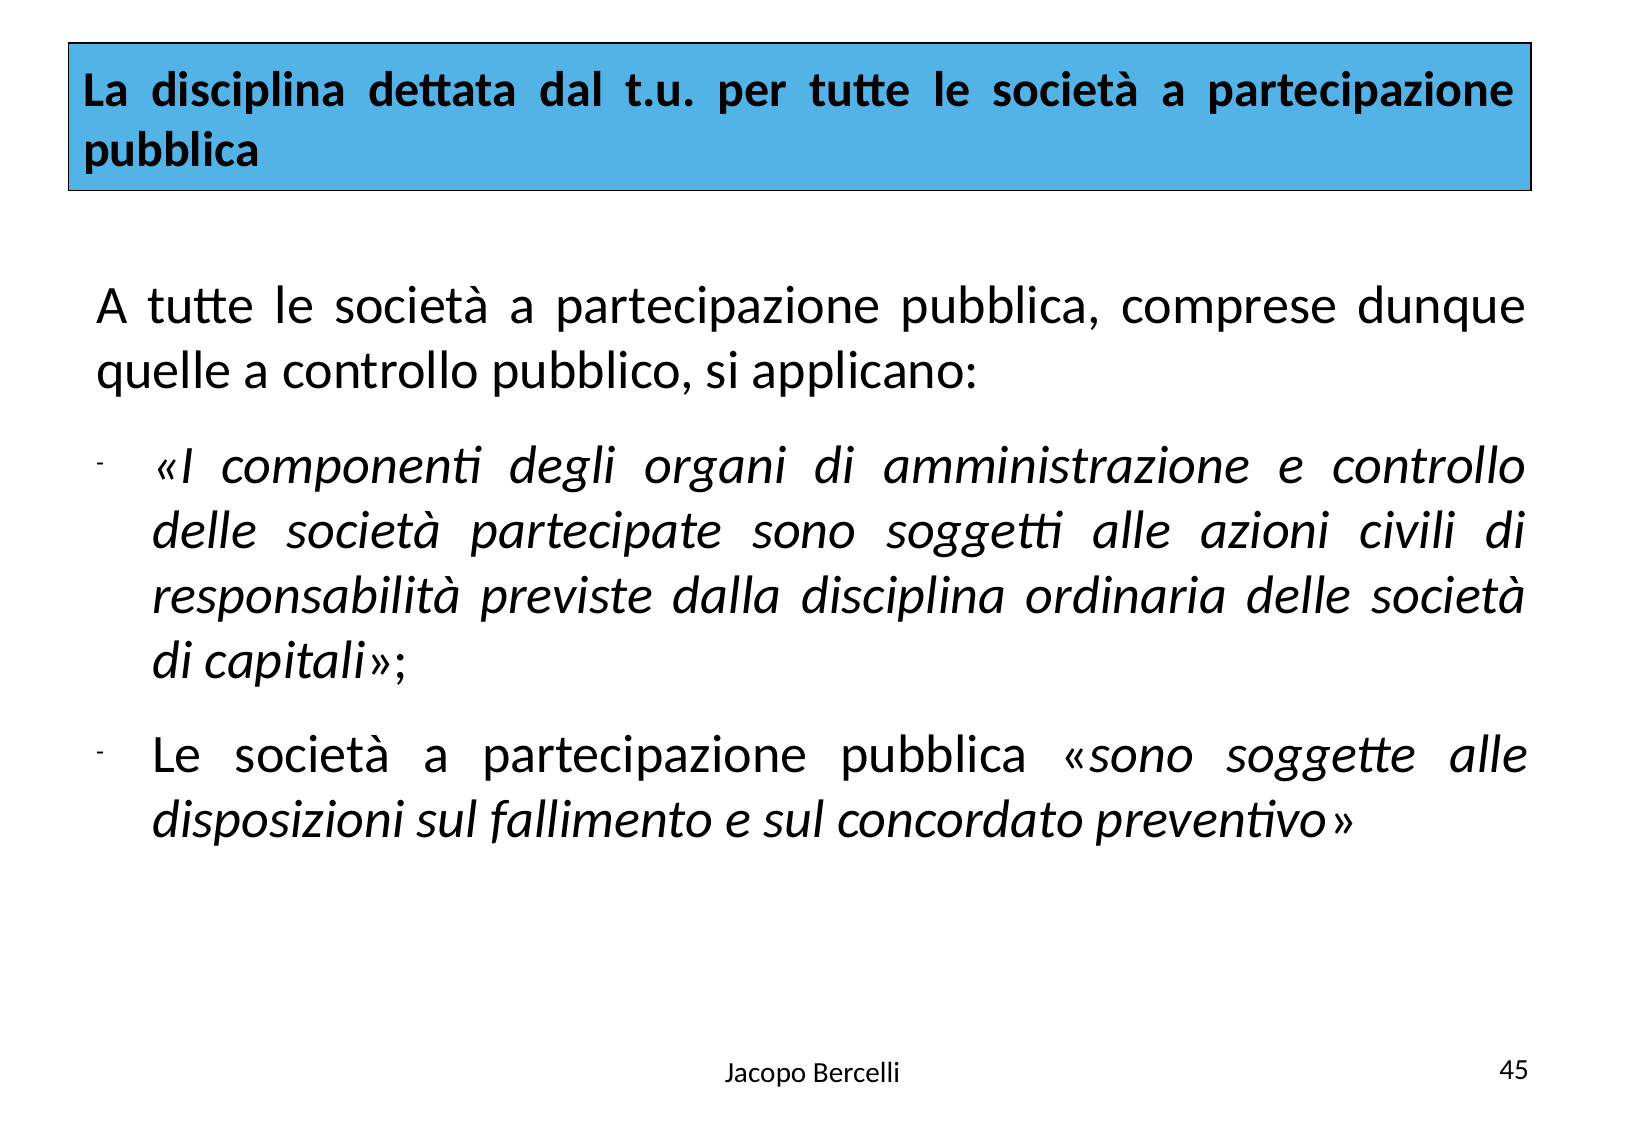

# La disciplina dettata dal t.u. per tutte le società a partecipazione pubblica
A tutte le società a partecipazione pubblica, comprese dunque quelle a controllo pubblico, si applicano:
«I componenti degli organi di amministrazione e controllo delle società partecipate sono soggetti alle azioni civili di responsabilità previste dalla disciplina ordinaria delle società di capitali»;
Le società a partecipazione pubblica «sono soggette alle disposizioni sul fallimento e sul concordato preventivo»
Jacopo Bercelli